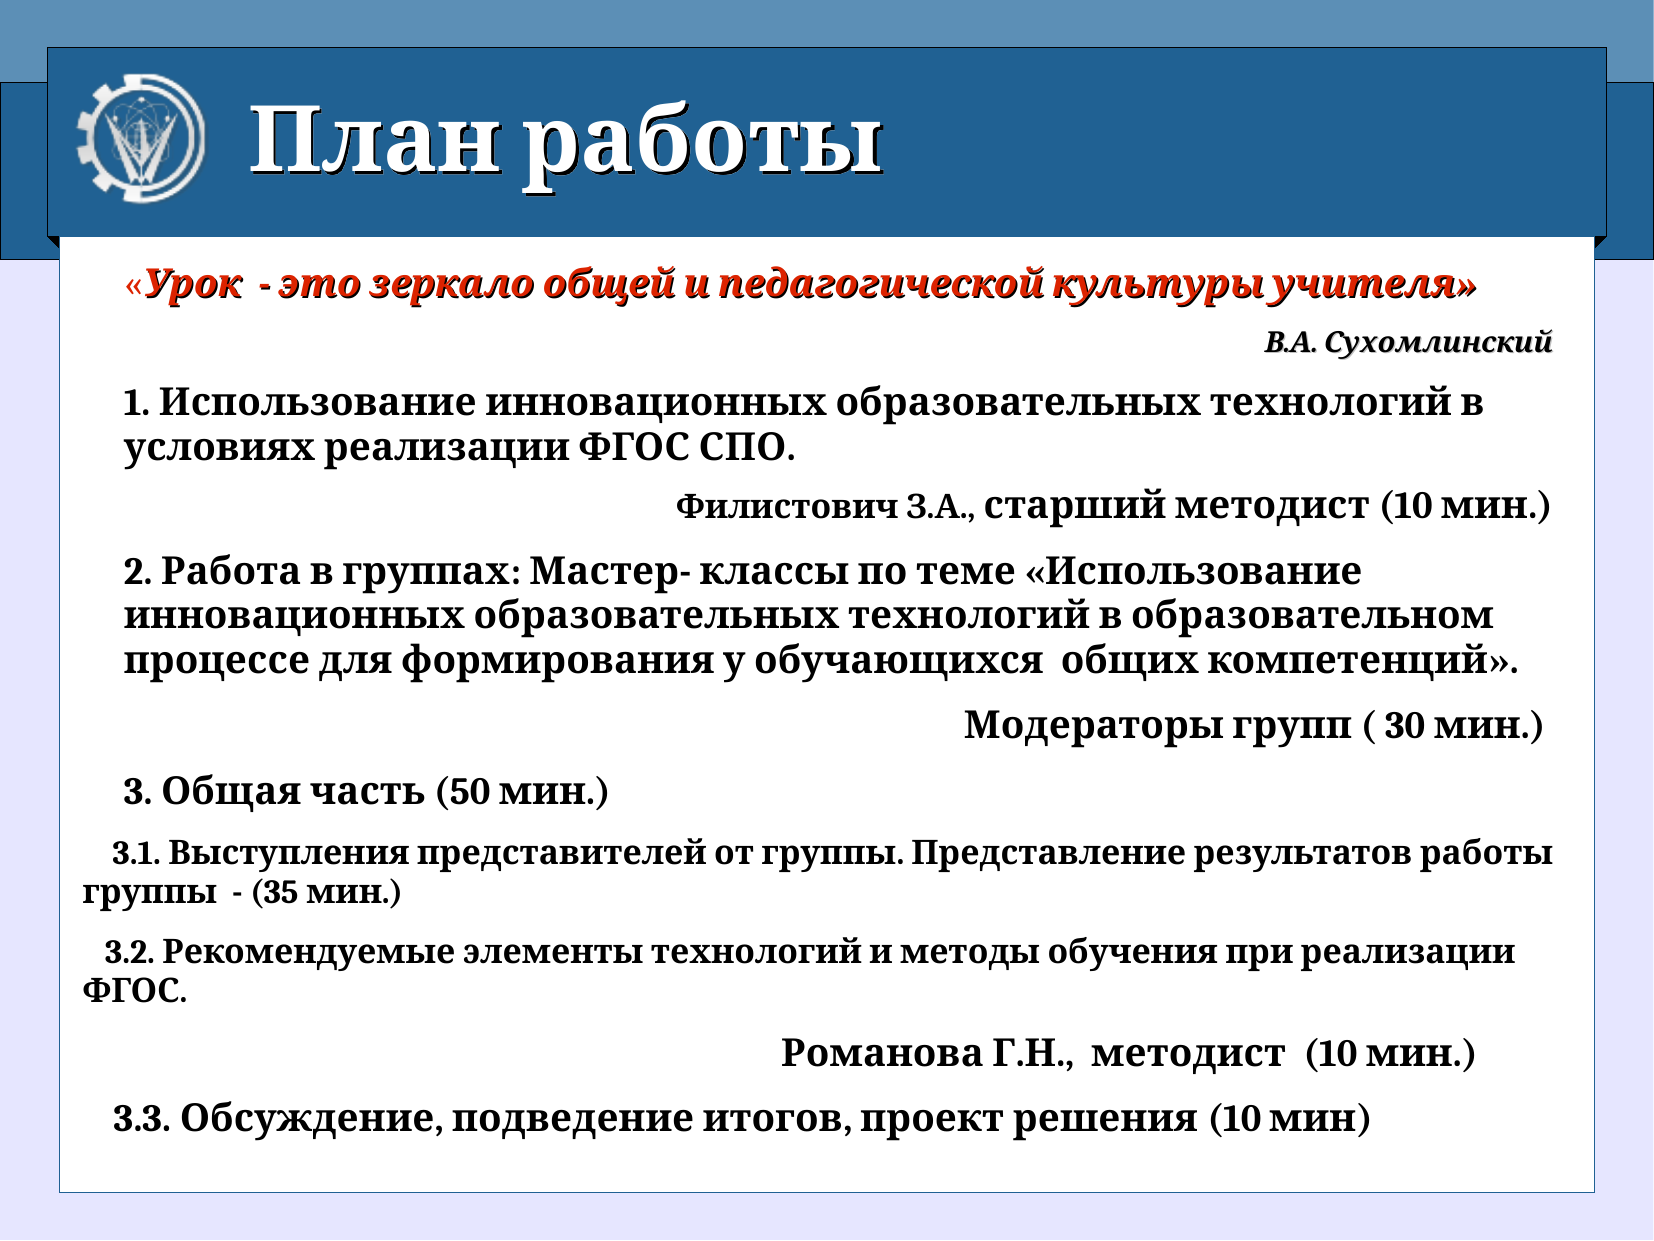

# План работы
«Урок - это зеркало общей и педагогической культуры учителя»
В.А. Сухомлинский
1. Использование инновационных образовательных технологий в условиях реализации ФГОС СПО.
Филистович З.А., старший методист (10 мин.)
2. Работа в группах: Мастер- классы по теме «Использование инновационных образовательных технологий в образовательном процессе для формирования у обучающихся общих компетенций».
 Модераторы групп ( 30 мин.)
3. Общая часть (50 мин.)
 3.1. Выступления представителей от группы. Представление результатов работы группы - (35 мин.)
 3.2. Рекомендуемые элементы технологий и методы обучения при реализации ФГОС.
 Романова Г.Н., методист (10 мин.)
 3.3. Обсуждение, подведение итогов, проект решения (10 мин)